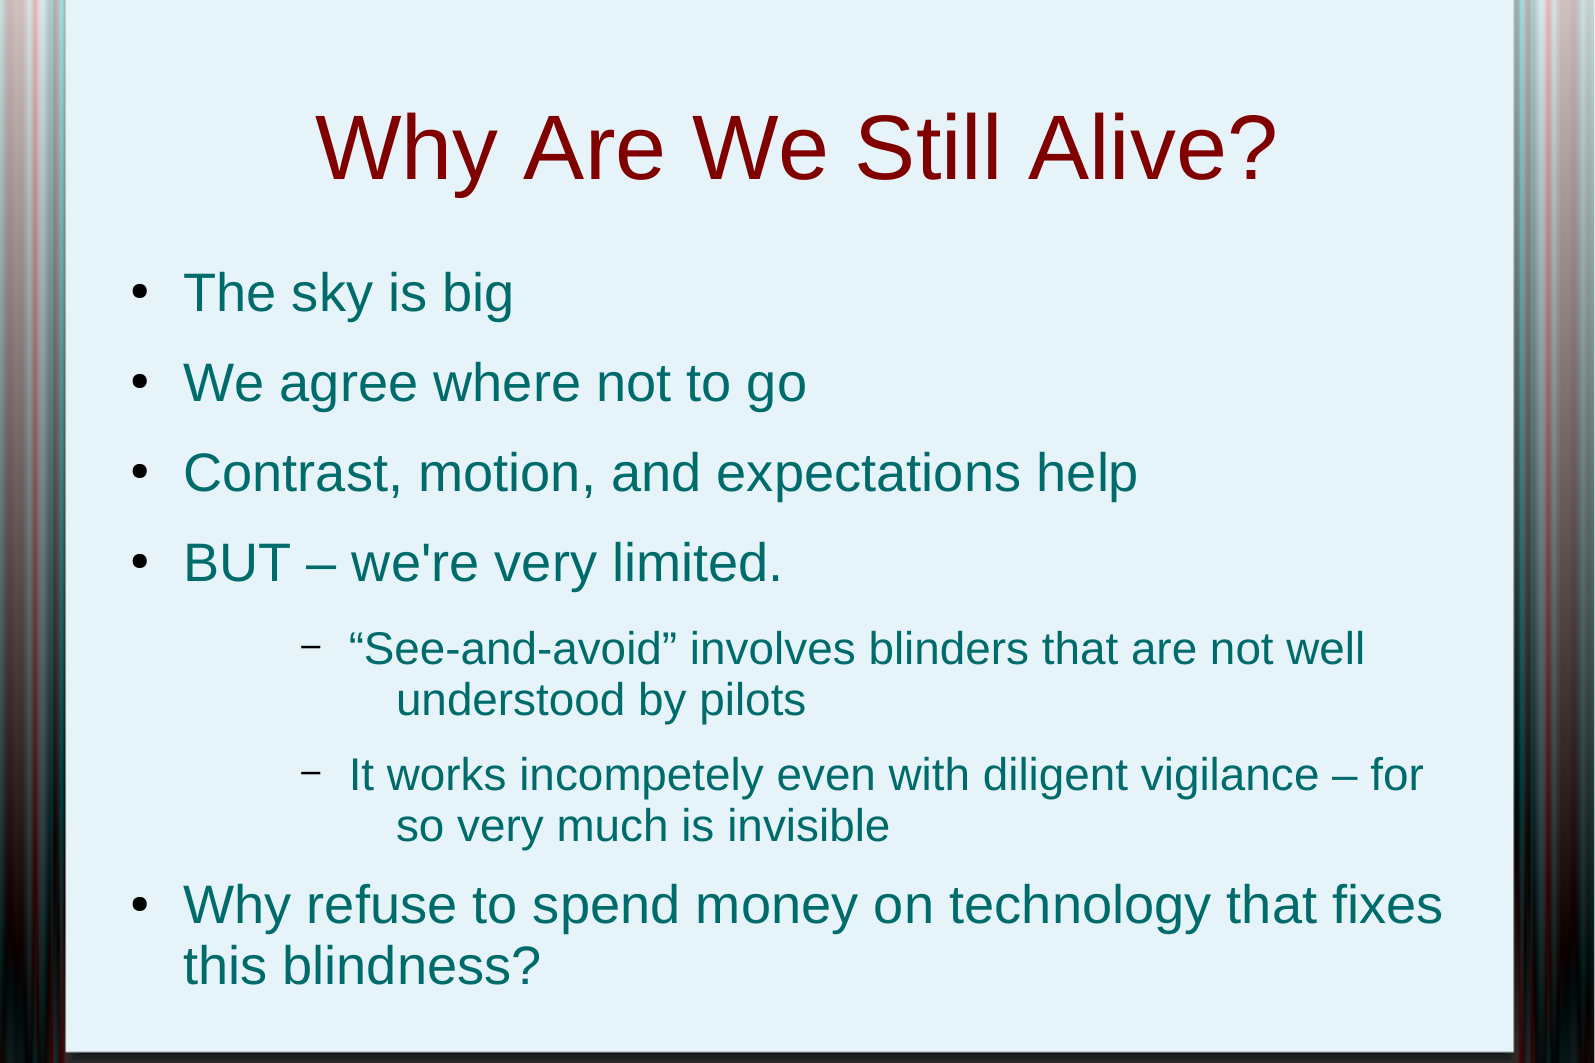

# Why Are We Still Alive?
The sky is big
We agree where not to go
Contrast, motion, and expectations help
BUT – we're very limited.
“See-and-avoid” involves blinders that are not well understood by pilots
It works incompetely even with diligent vigilance – for so very much is invisible
Why refuse to spend money on technology that fixes this blindness?